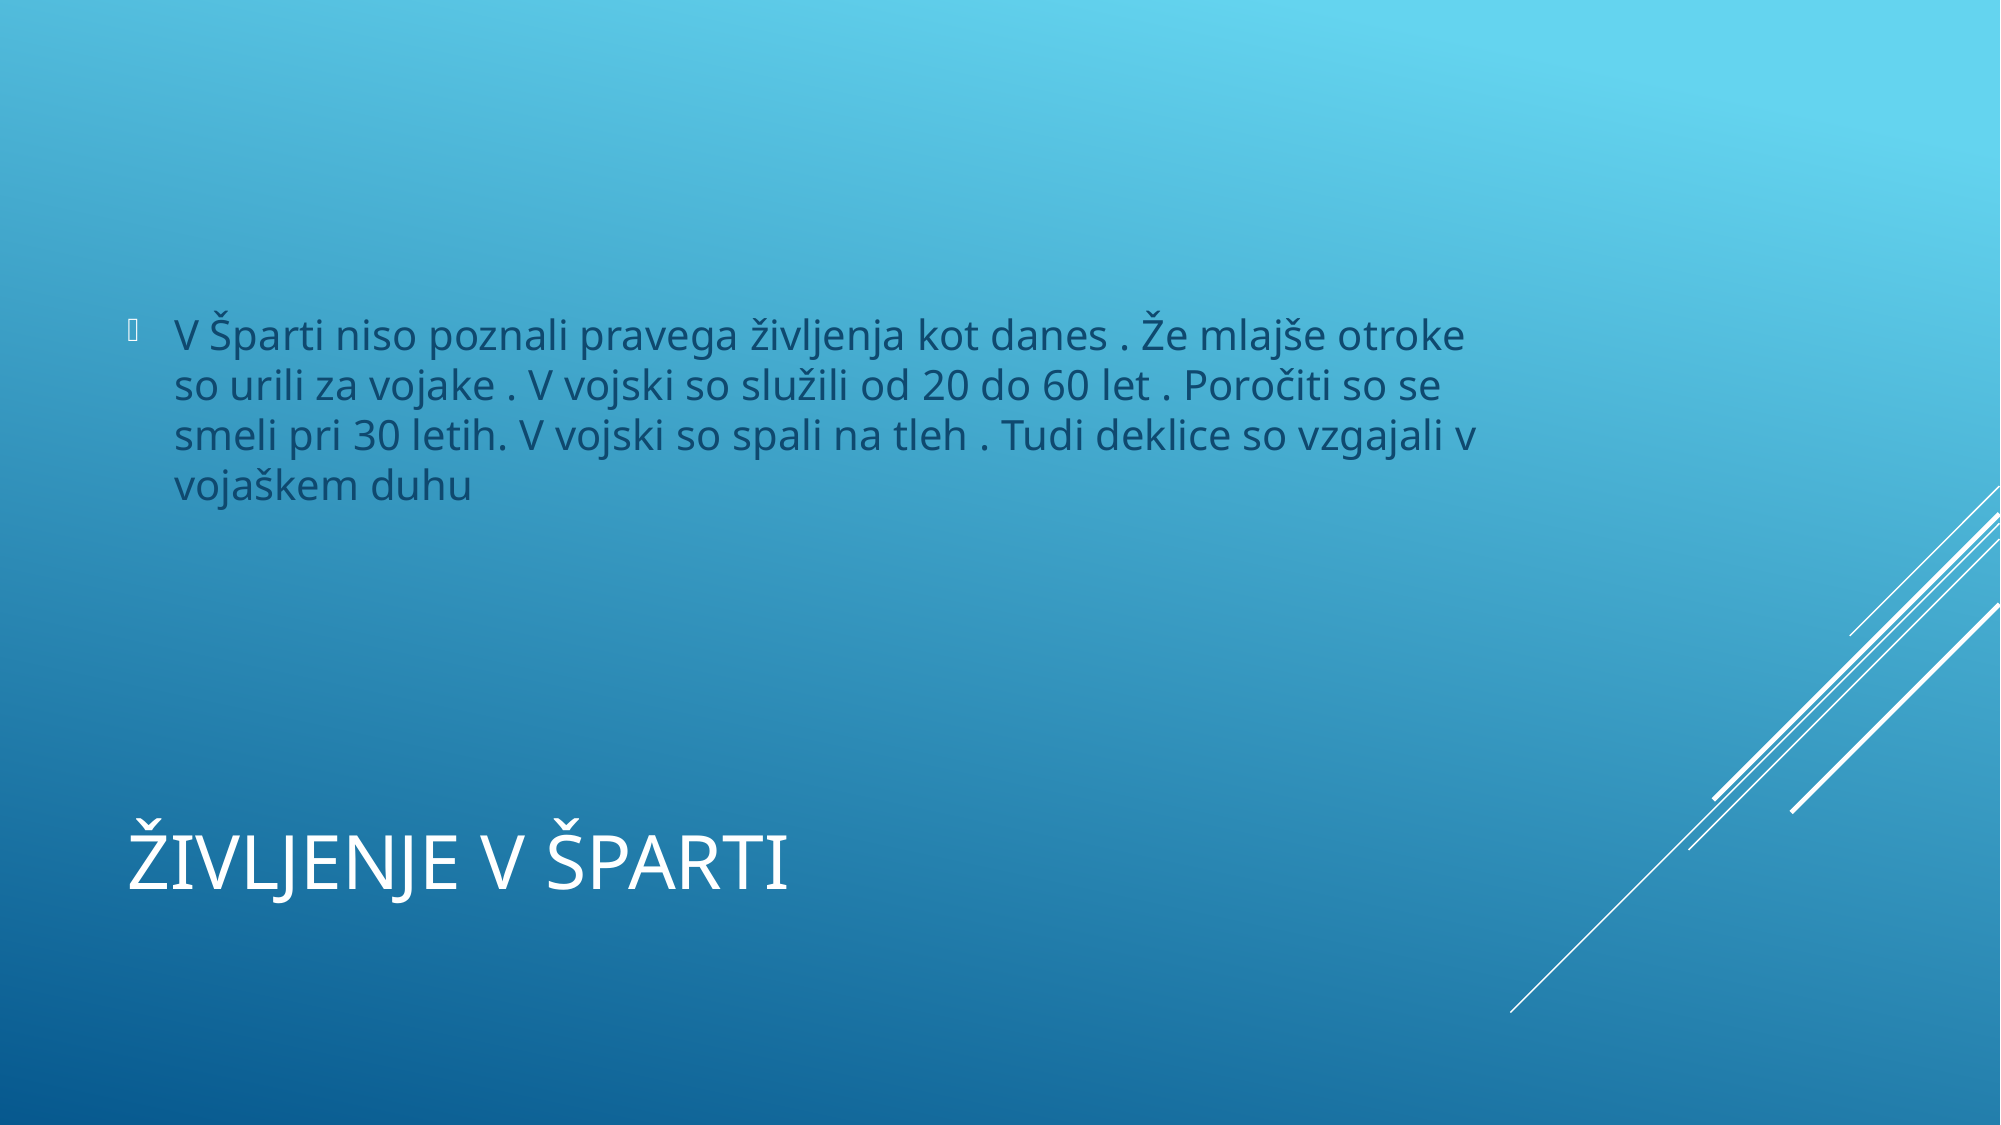

V Šparti niso poznali pravega življenja kot danes . Že mlajše otroke so urili za vojake . V vojski so služili od 20 do 60 let . Poročiti so se smeli pri 30 letih. V vojski so spali na tleh . Tudi deklice so vzgajali v vojaškem duhu
# Življenje v Šparti